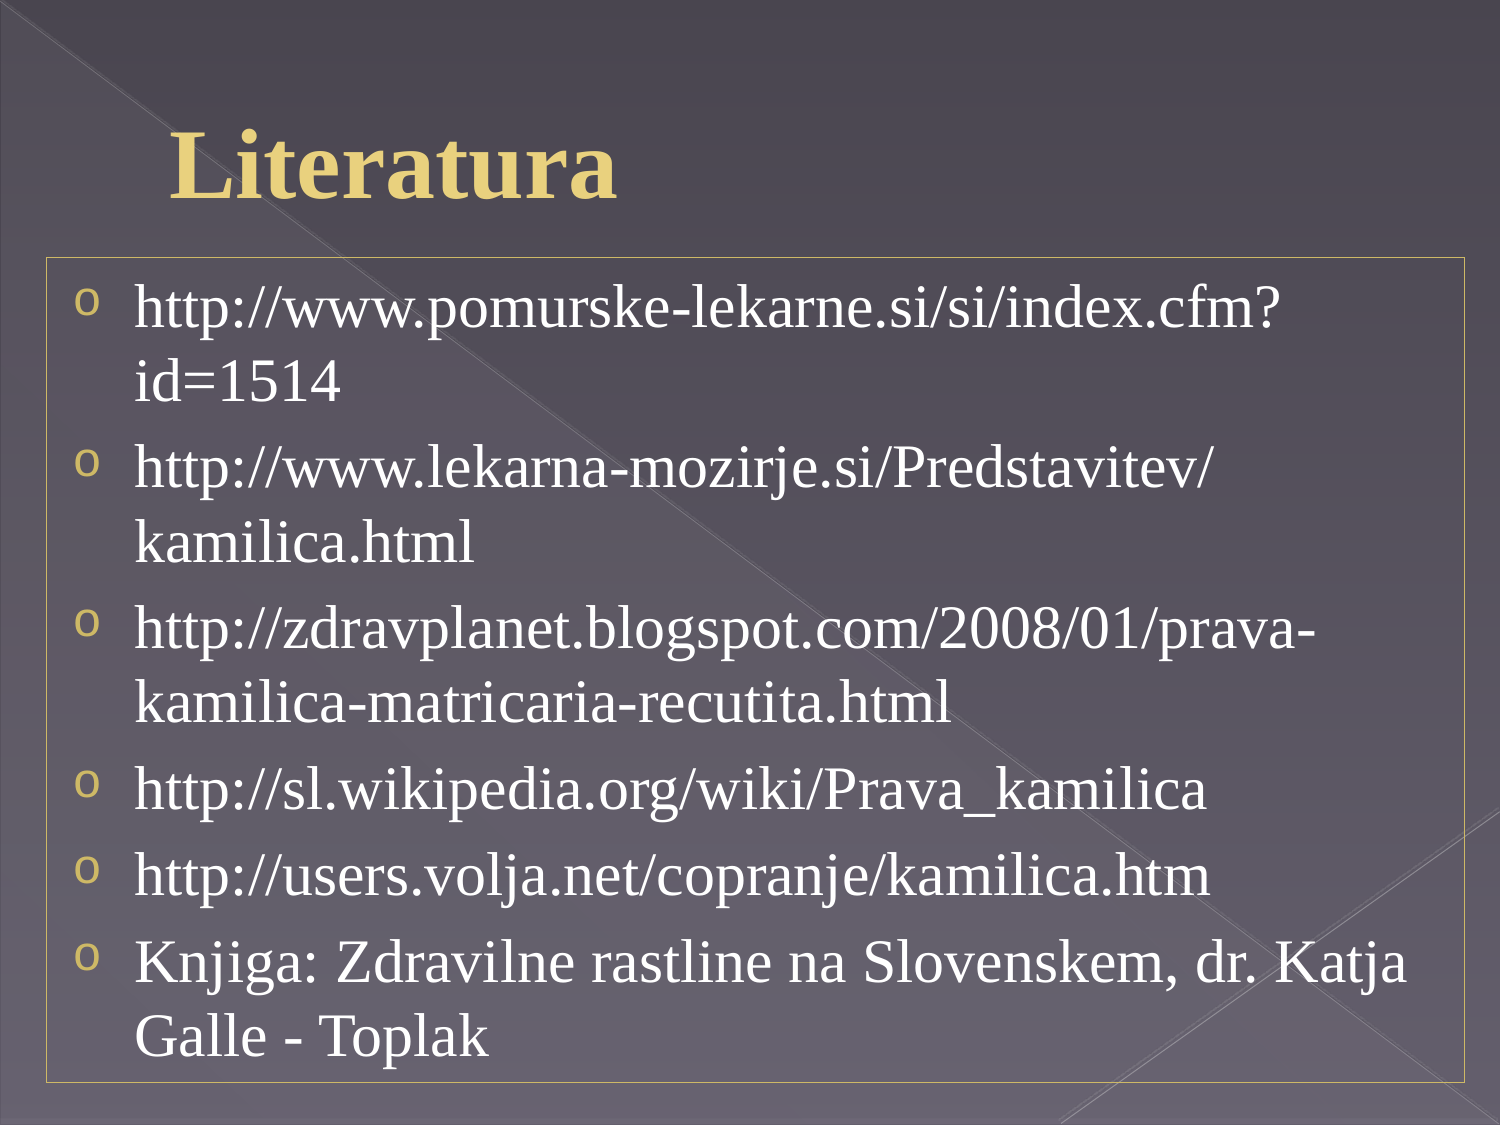

# Literatura
http://www.pomurske-lekarne.si/si/index.cfm?id=1514
http://www.lekarna-mozirje.si/Predstavitev/kamilica.html
http://zdravplanet.blogspot.com/2008/01/prava-kamilica-matricaria-recutita.html
http://sl.wikipedia.org/wiki/Prava_kamilica
http://users.volja.net/copranje/kamilica.htm
Knjiga: Zdravilne rastline na Slovenskem, dr. Katja Galle - Toplak